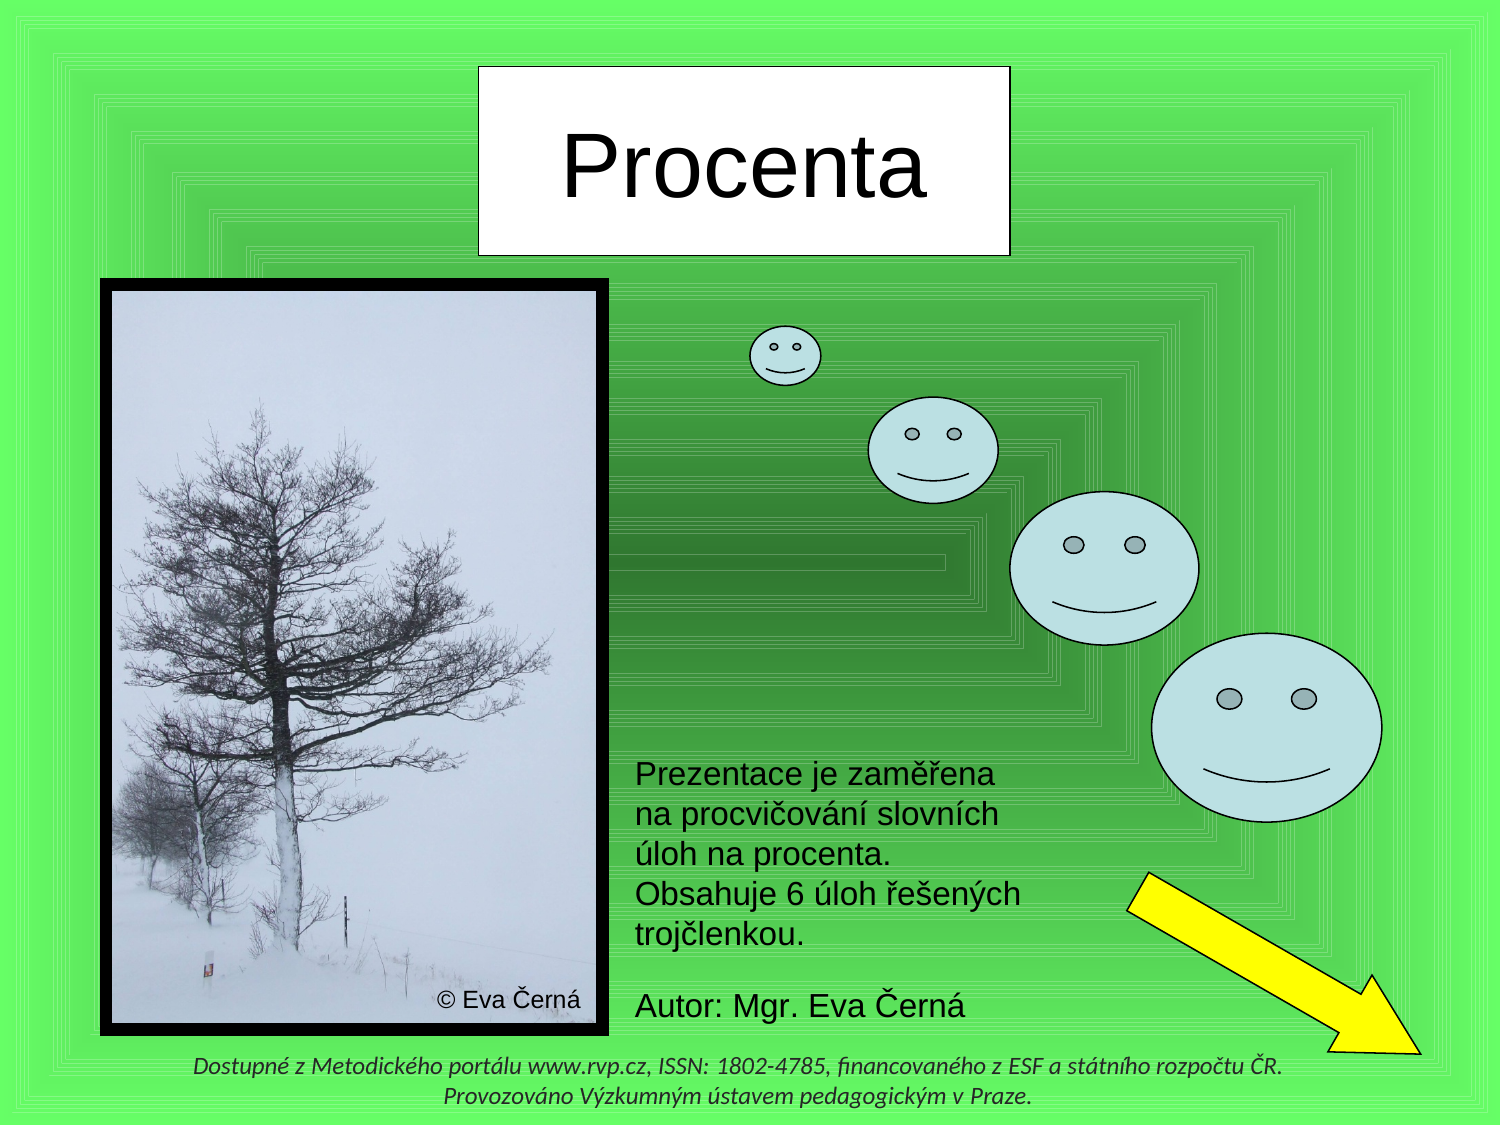

# Procenta
© Eva Černá
Prezentace je zaměřena
na procvičování slovních
úloh na procenta.
Obsahuje 6 úloh řešených
trojčlenkou.
Autor: Mgr. Eva Černá
Dostupné z Metodického portálu www.rvp.cz, ISSN: 1802-4785, financovaného z ESF a státního rozpočtu ČR. Provozováno Výzkumným ústavem pedagogickým v Praze.